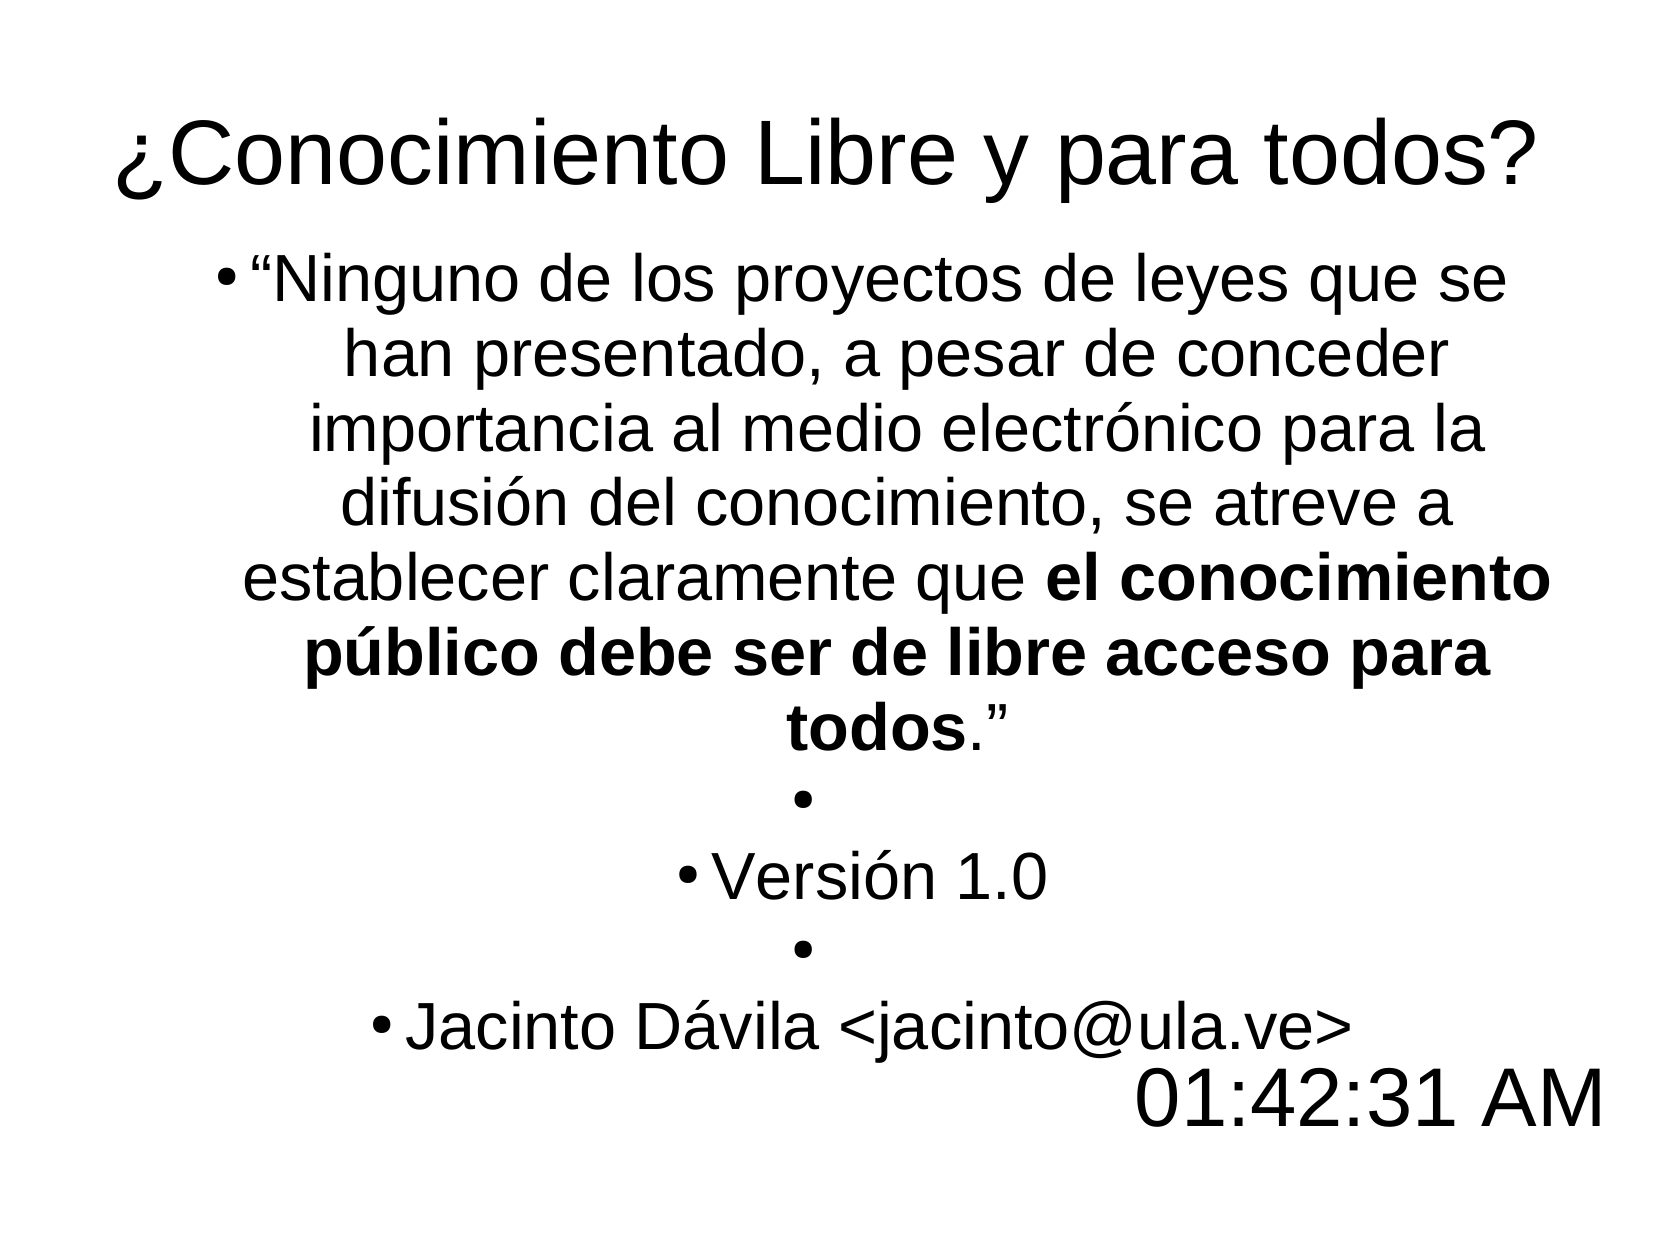

# ¿Conocimiento Libre y para todos?
“Ninguno de los proyectos de leyes que se han presentado, a pesar de conceder importancia al medio electrónico para la difusión del conocimiento, se atreve a establecer claramente que el conocimiento público debe ser de libre acceso para todos.”
Versión 1.0
Jacinto Dávila <jacinto@ula.ve>
03:12:32 AM